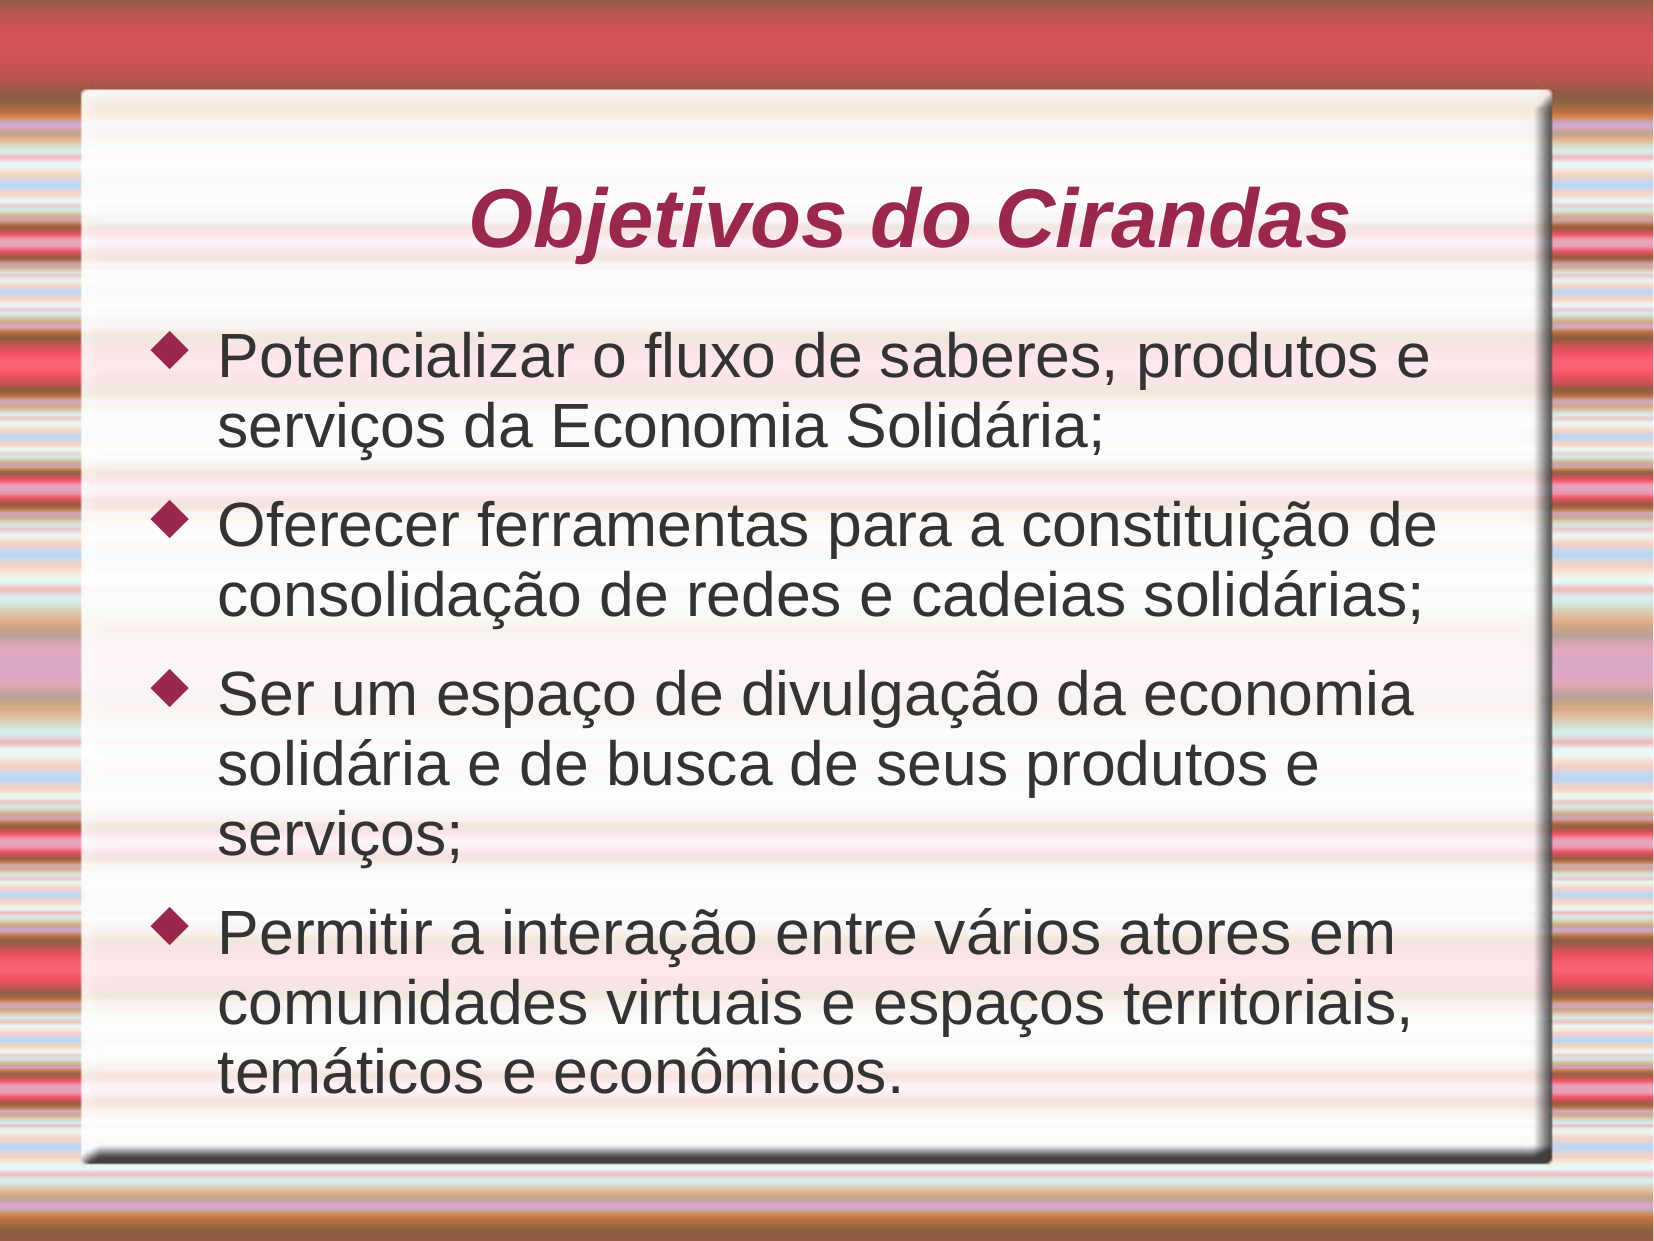

Objetivos do Cirandas
# Potencializar o fluxo de saberes, produtos e serviços da Economia Solidária;
Oferecer ferramentas para a constituição de consolidação de redes e cadeias solidárias;
Ser um espaço de divulgação da economia solidária e de busca de seus produtos e serviços;
Permitir a interação entre vários atores em comunidades virtuais e espaços territoriais, temáticos e econômicos.